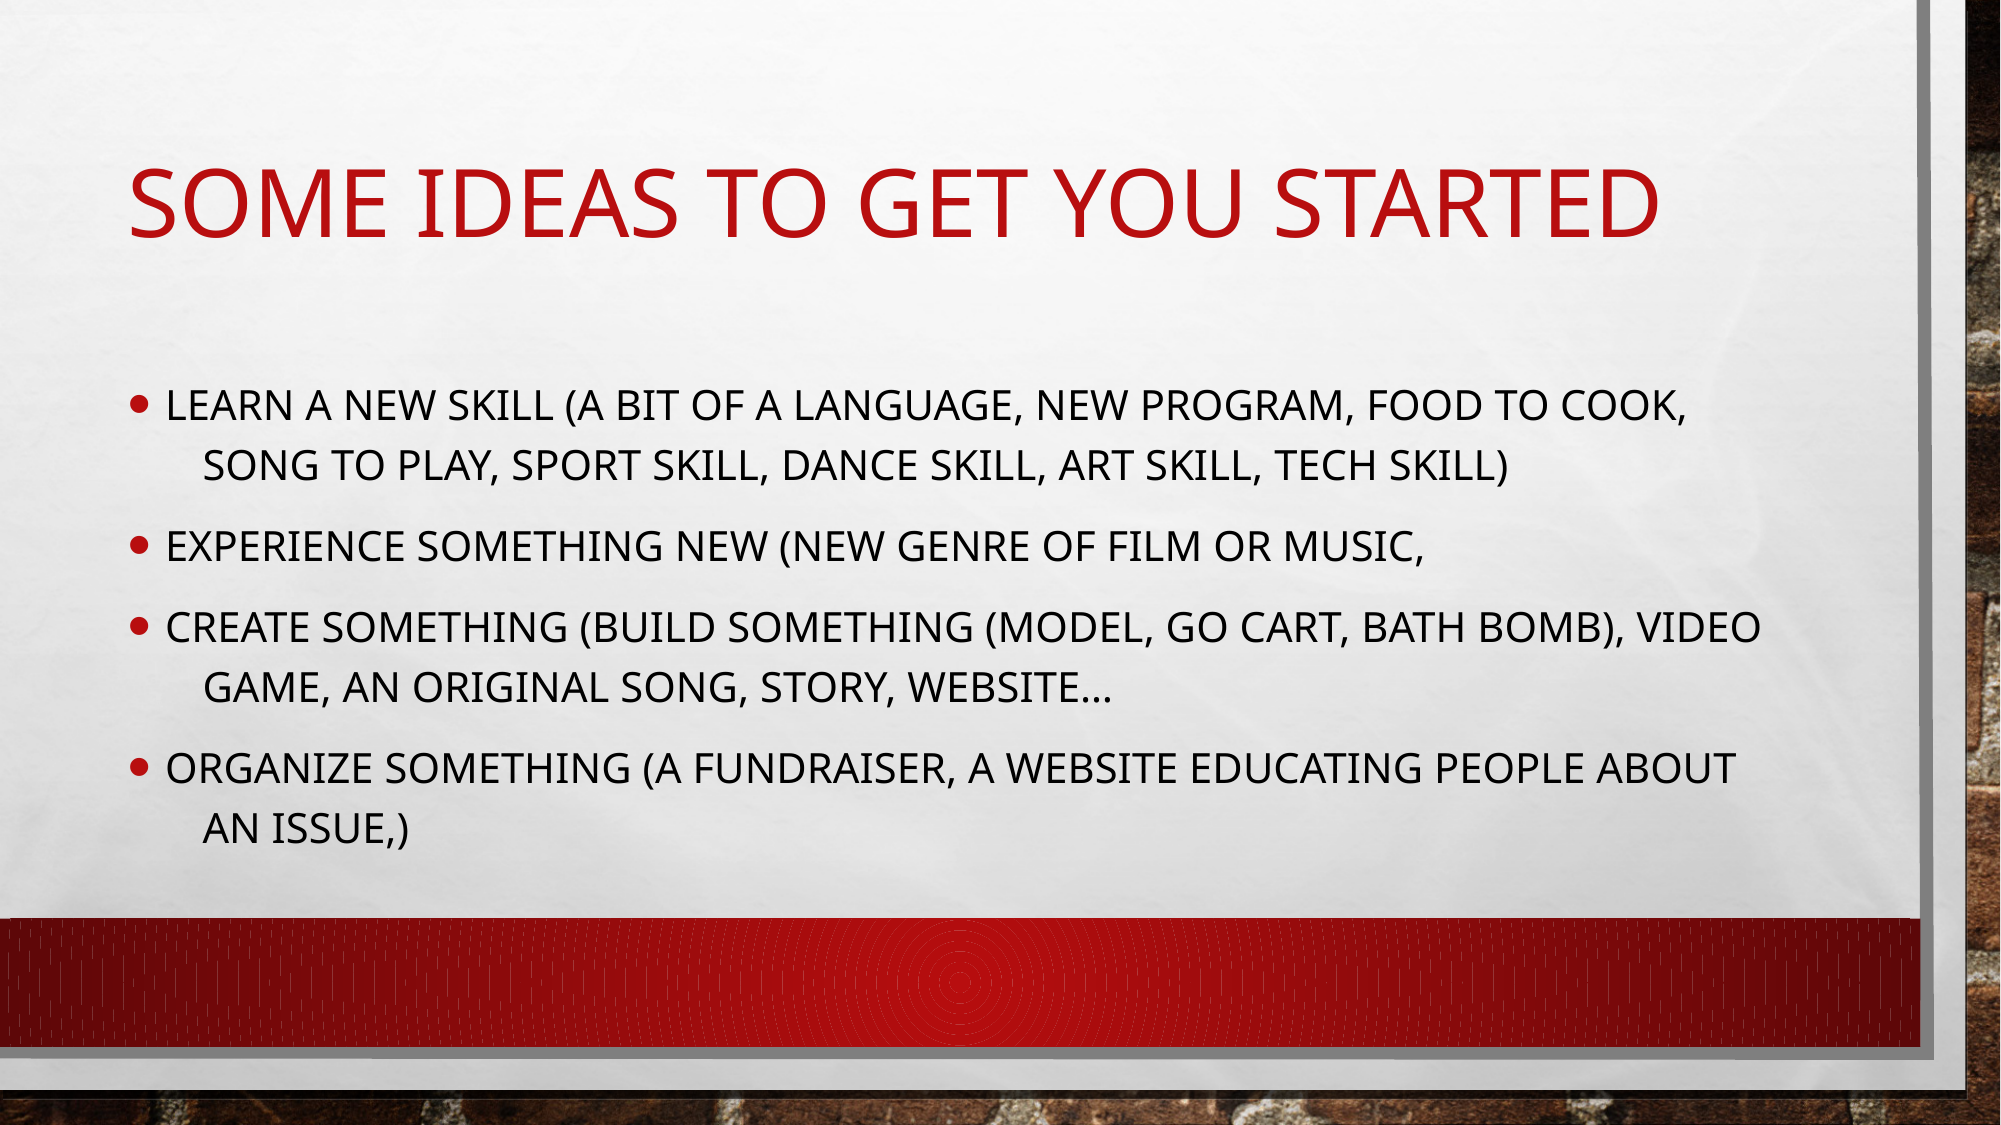

# Some ideas to get you started
Learn a new skill (a bit of a language, new program, food to cook, song to play, sport skill, dance skill, art skill, tech skill)
Experience something new (new genre of film or music,
Create something (build something (model, go cart, bath bomb), video game, an original song, story, website…
Organize something (a fundraiser, a website educating people about an issue,)